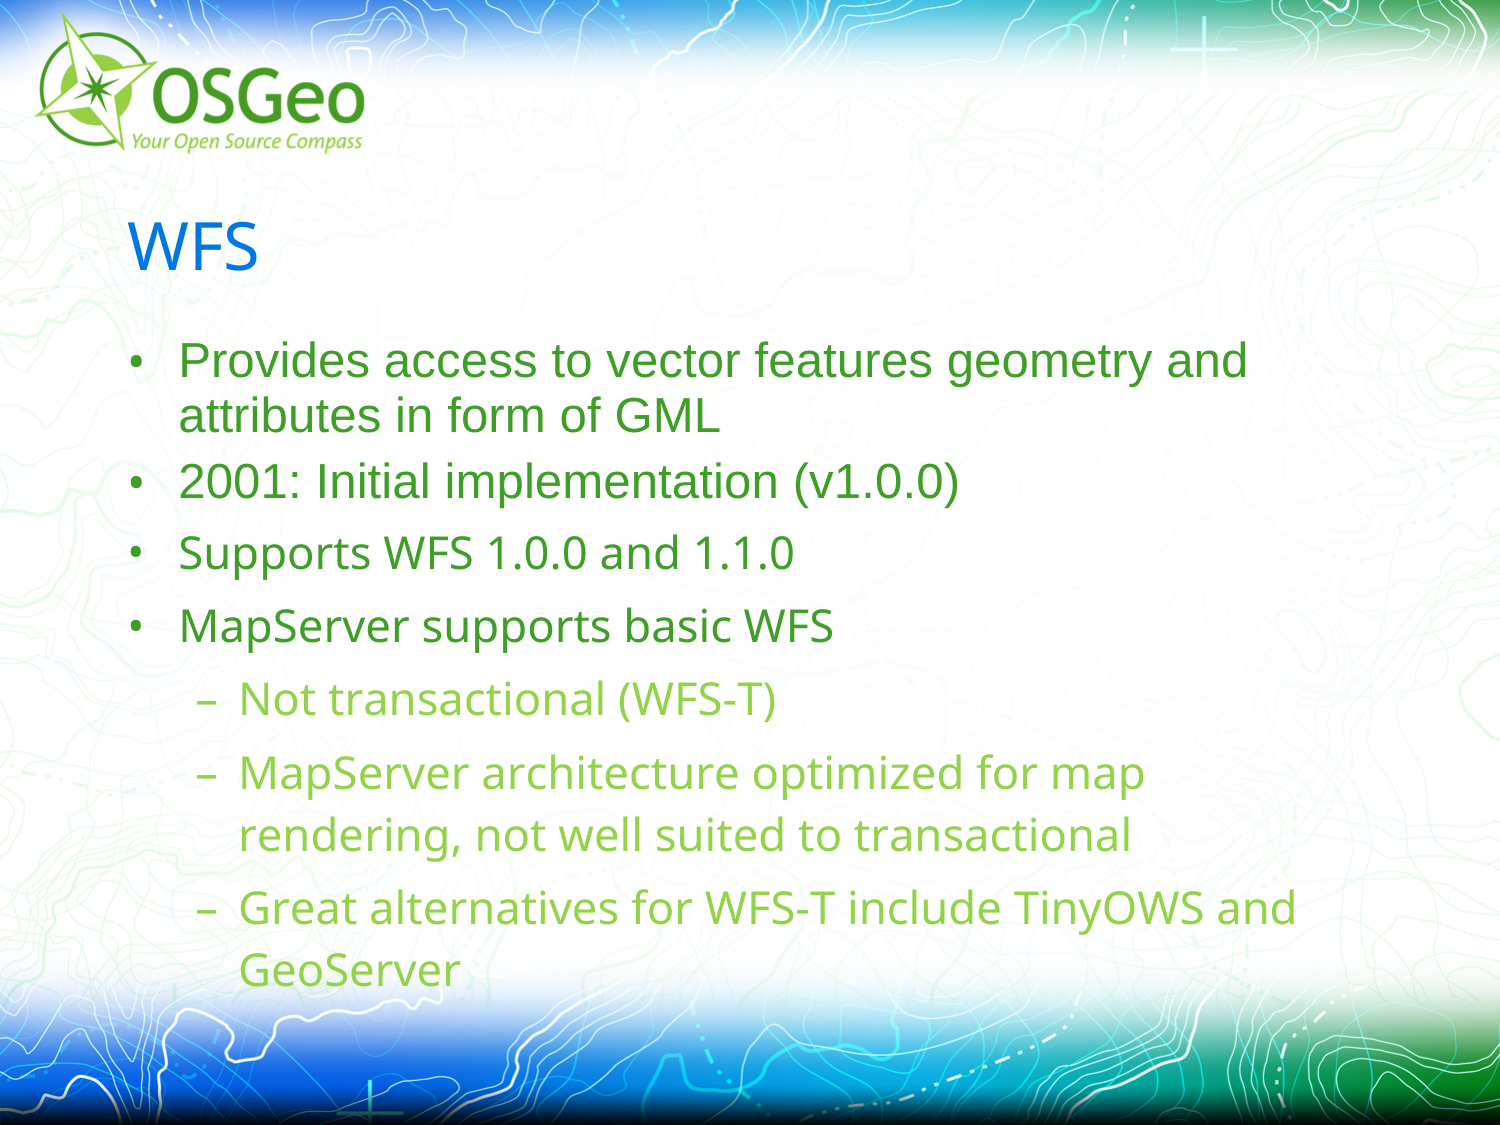

# WFS
Provides access to vector features geometry and attributes in form of GML
2001: Initial implementation (v1.0.0)
Supports WFS 1.0.0 and 1.1.0
MapServer supports basic WFS
Not transactional (WFS-T)
MapServer architecture optimized for map rendering, not well suited to transactional
Great alternatives for WFS-T include TinyOWS and GeoServer